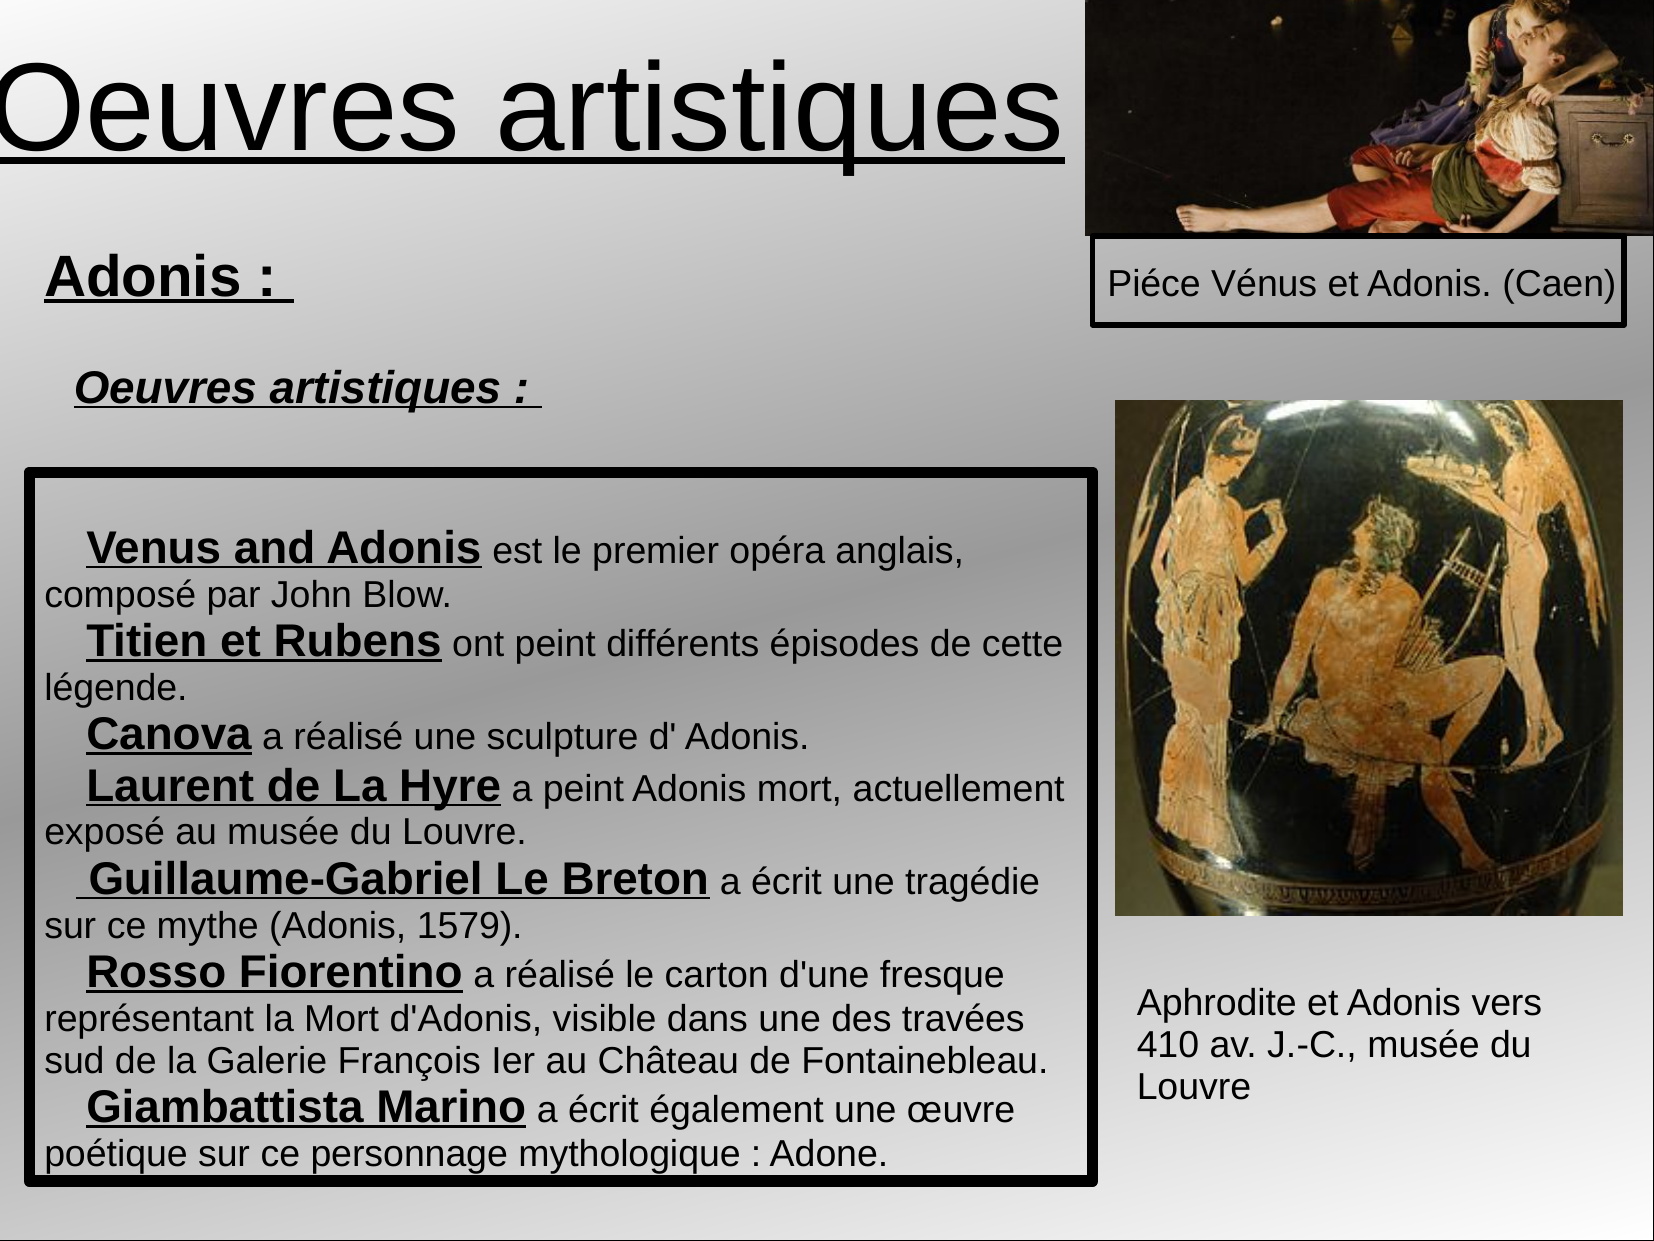

Oeuvres artistiques
Adonis :
Piéce Vénus et Adonis. (Caen)
Oeuvres artistiques :
 Venus and Adonis est le premier opéra anglais, composé par John Blow.
 Titien et Rubens ont peint différents épisodes de cette légende.
 Canova a réalisé une sculpture d' Adonis.
 Laurent de La Hyre a peint Adonis mort, actuellement exposé au musée du Louvre.
 Guillaume-Gabriel Le Breton a écrit une tragédie sur ce mythe (Adonis, 1579).
 Rosso Fiorentino a réalisé le carton d'une fresque représentant la Mort d'Adonis, visible dans une des travées sud de la Galerie François Ier au Château de Fontainebleau.
 Giambattista Marino a écrit également une œuvre poétique sur ce personnage mythologique : Adone.
Aphrodite et Adonis vers 410 av. J.-C., musée du Louvre